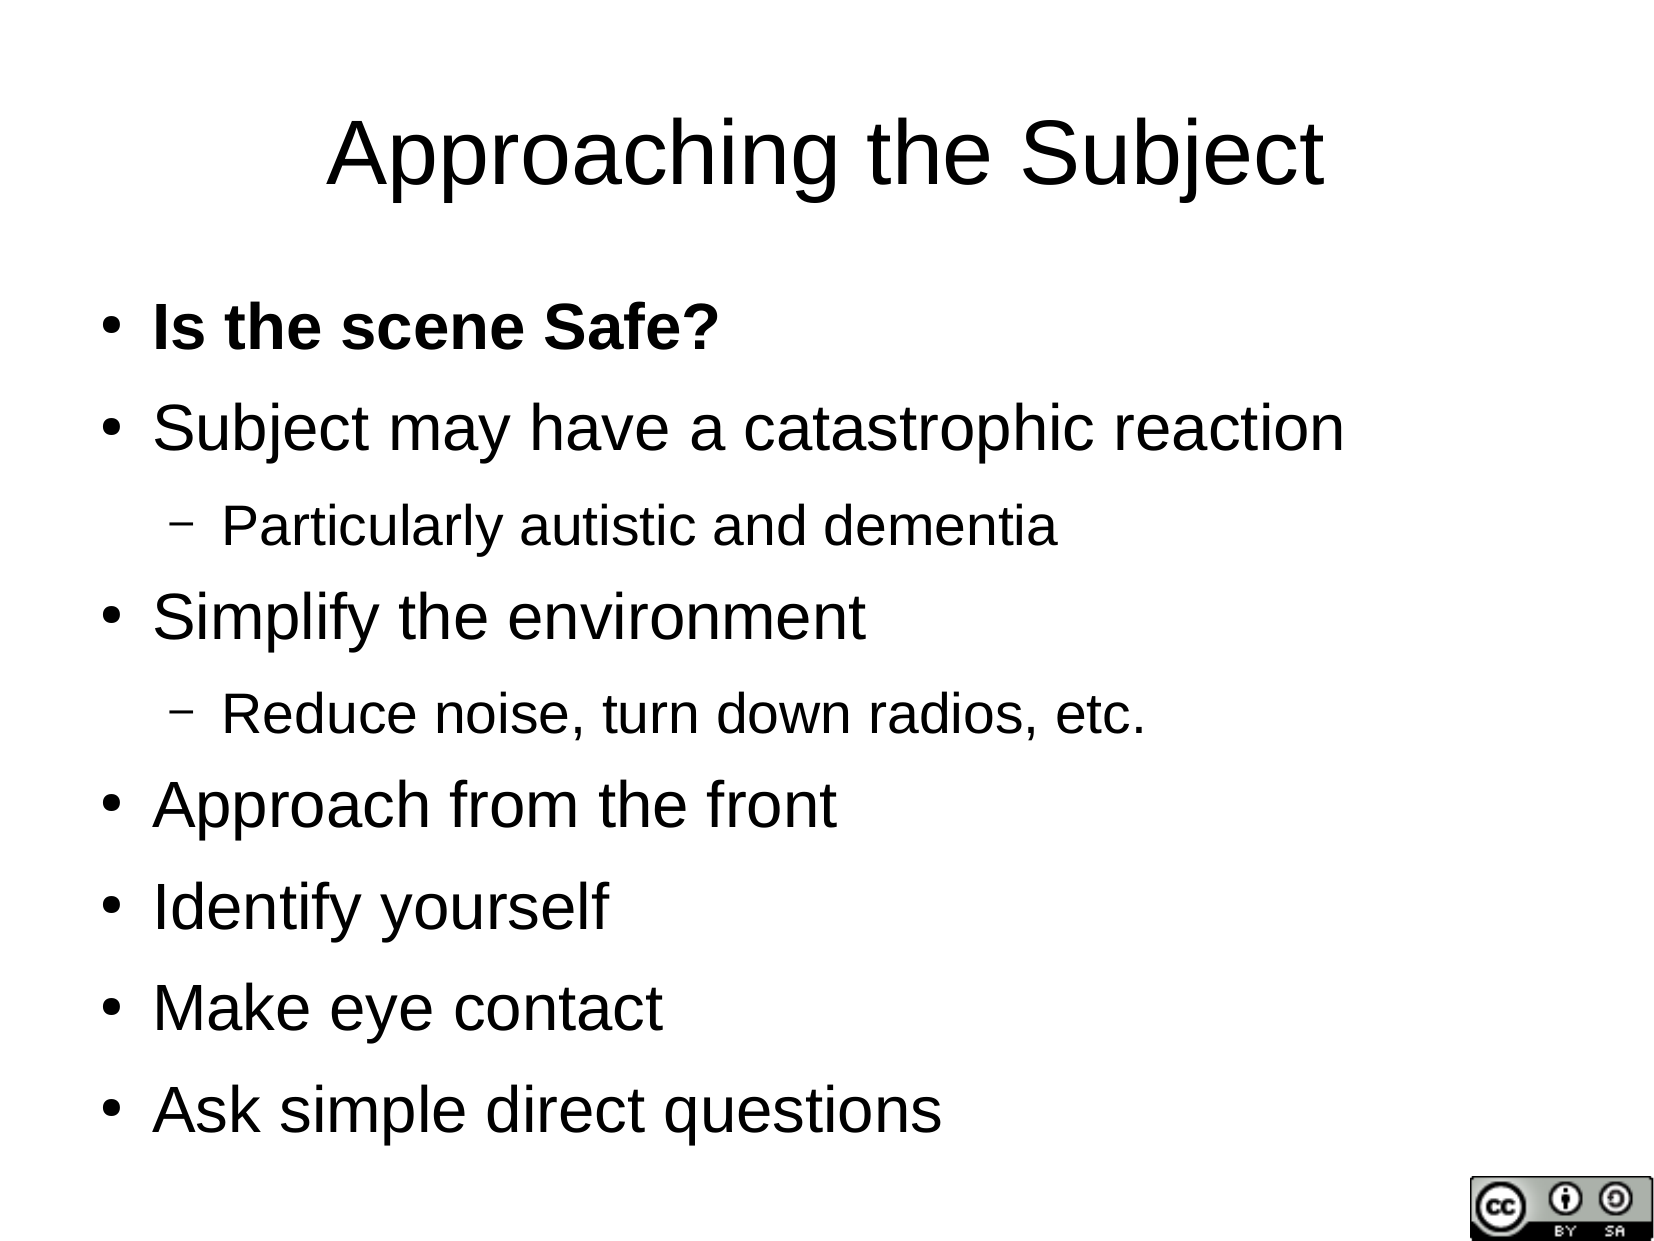

# Approaching the Subject
Is the scene Safe?
Subject may have a catastrophic reaction
Particularly autistic and dementia
Simplify the environment
Reduce noise, turn down radios, etc.
Approach from the front
Identify yourself
Make eye contact
Ask simple direct questions